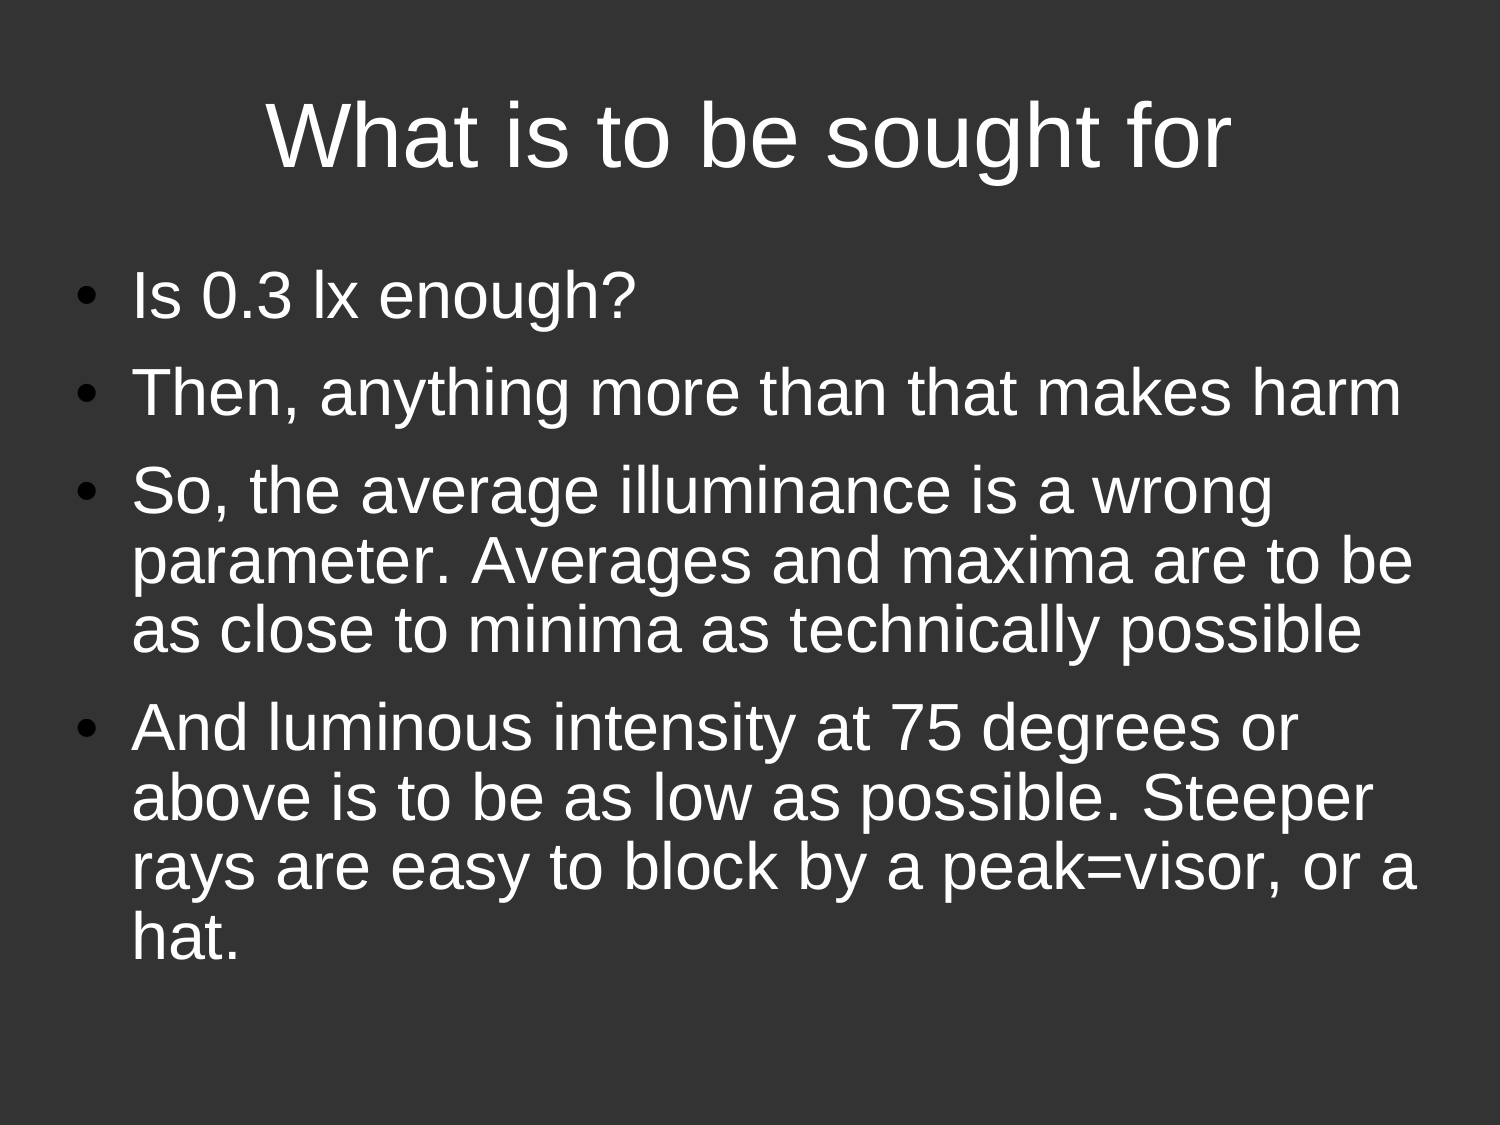

# What is to be sought for
Is 0.3 lx enough?
Then, anything more than that makes harm
So, the average illuminance is a wrong parameter. Averages and maxima are to be as close to minima as technically possible
And luminous intensity at 75 degrees or above is to be as low as possible. Steeper rays are easy to block by a peak=visor, or a hat.